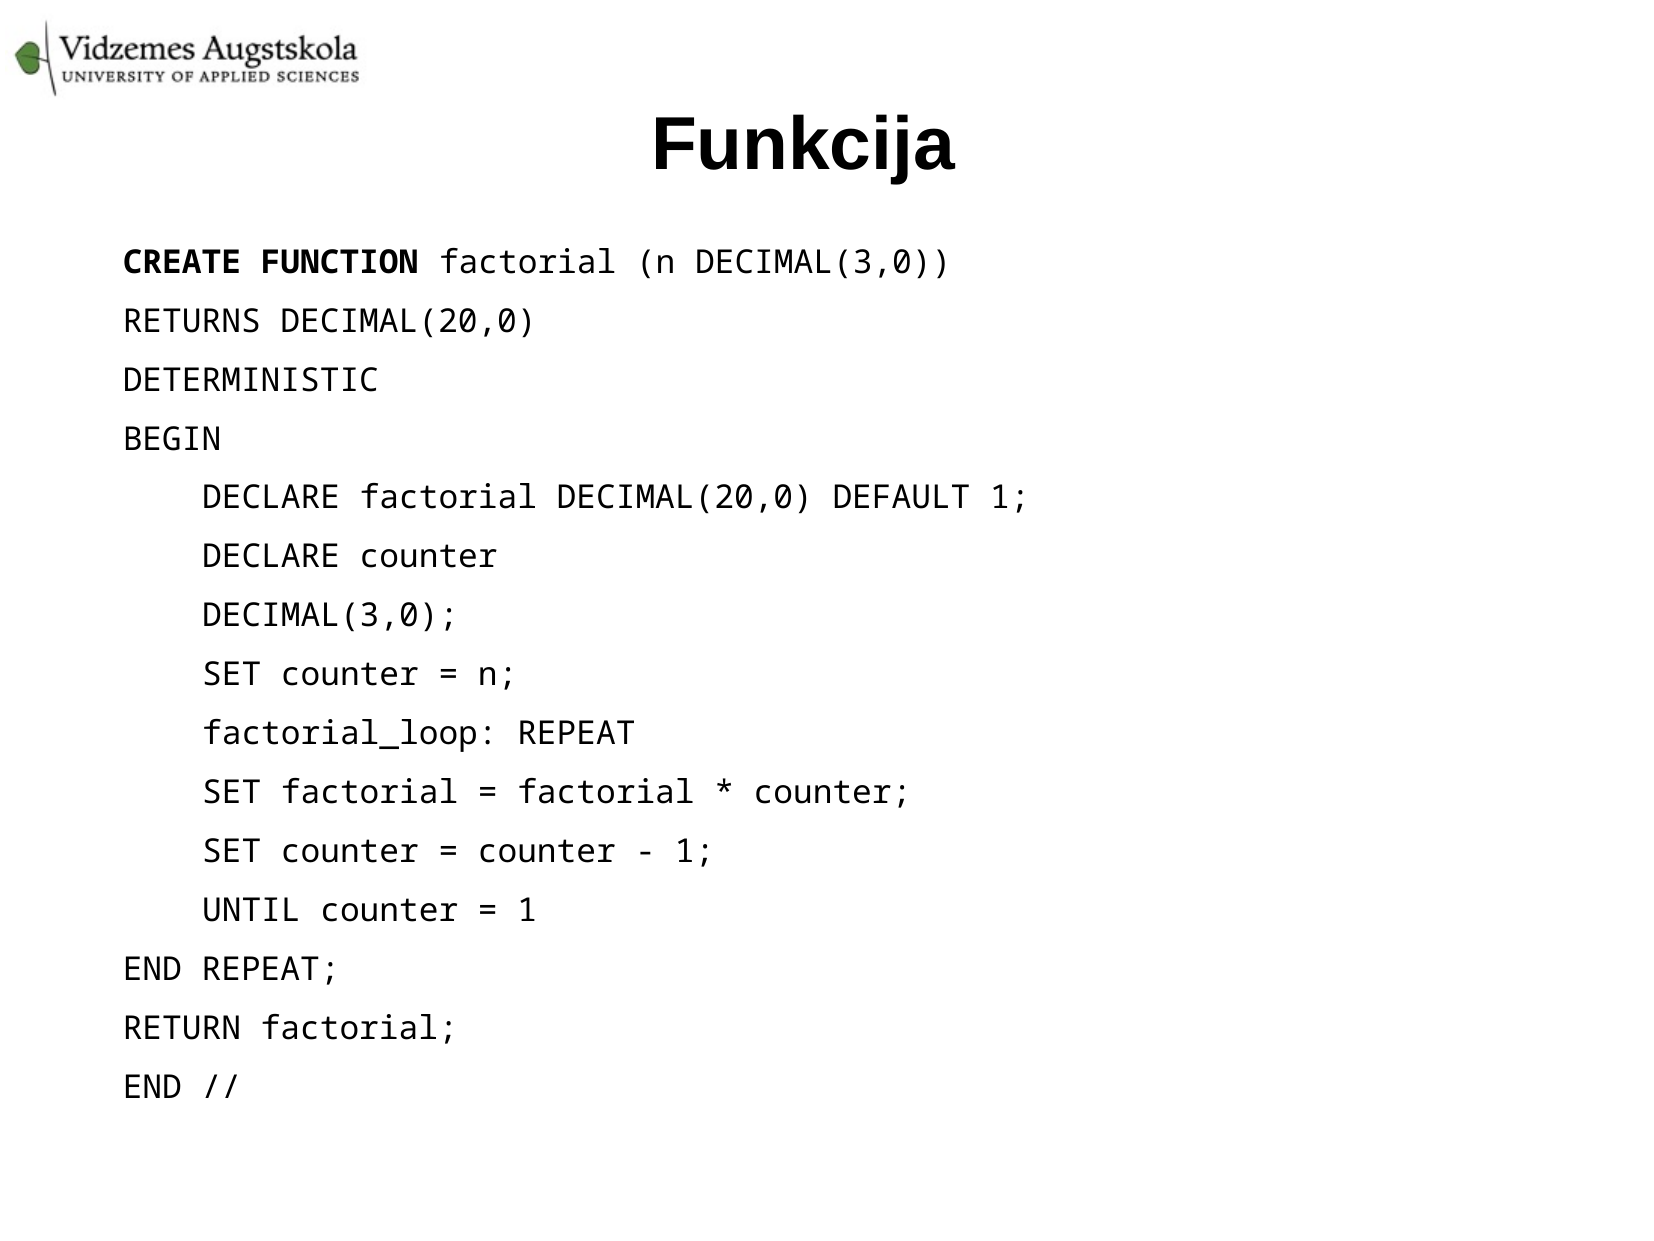

# Funkcija
CREATE FUNCTION factorial (n DECIMAL(3,0))
RETURNS DECIMAL(20,0)
DETERMINISTIC
BEGIN
 DECLARE factorial DECIMAL(20,0) DEFAULT 1;
 DECLARE counter
 DECIMAL(3,0);
 SET counter = n;
 factorial_loop: REPEAT
 SET factorial = factorial * counter;
 SET counter = counter - 1;
 UNTIL counter = 1
END REPEAT;
RETURN factorial;
END //